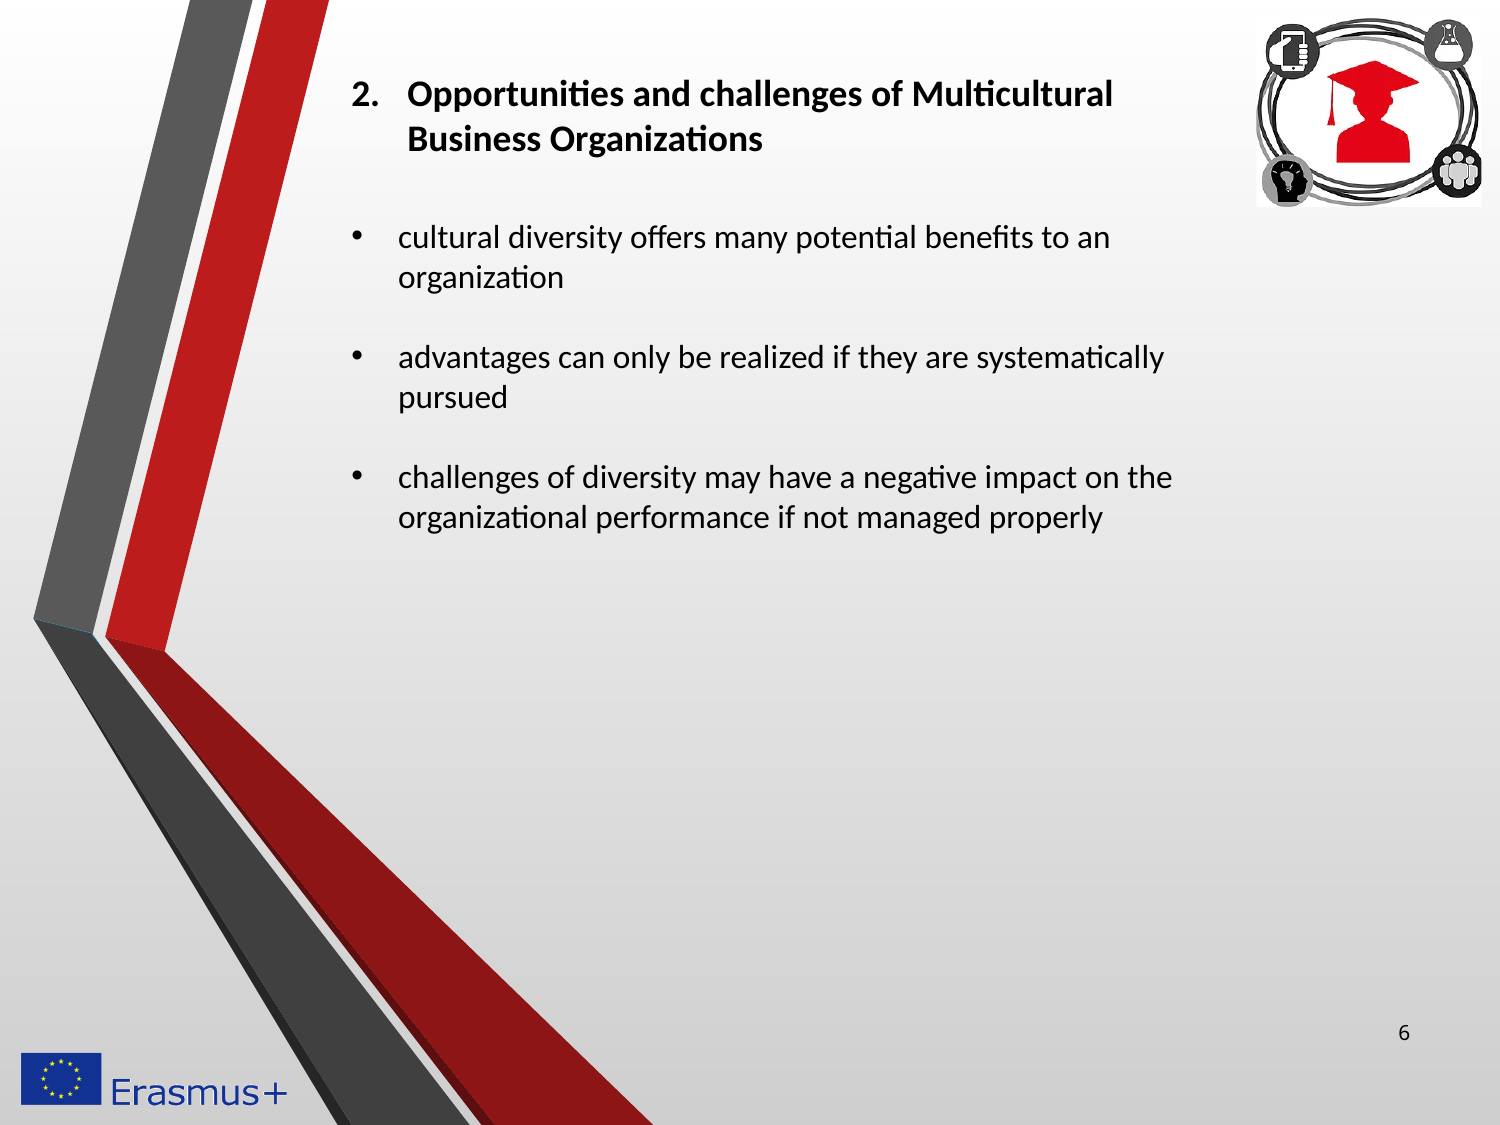

Opportunities and challenges of Multicultural Business Organizations
cultural diversity offers many potential benefits to an organization
advantages can only be realized if they are systematically pursued
challenges of diversity may have a negative impact on the organizational performance if not managed properly